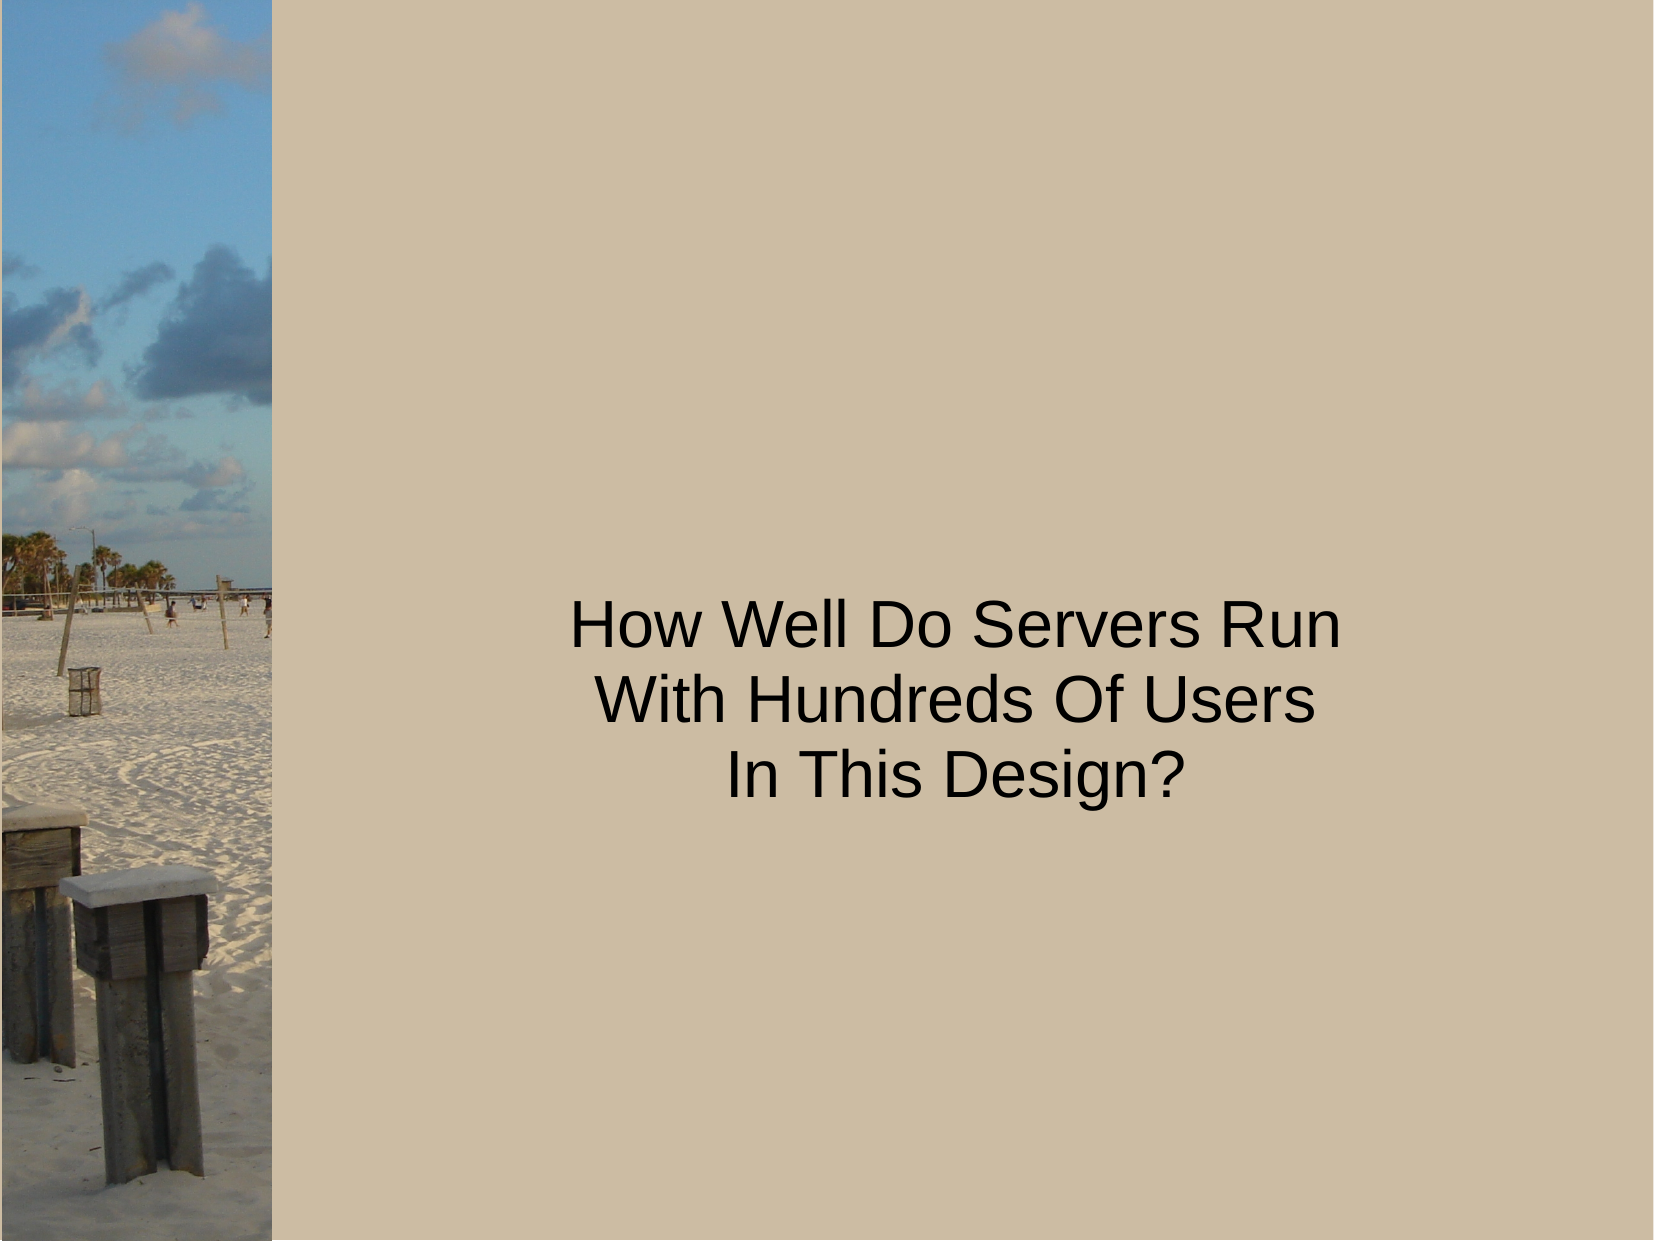

#
How Well Do Servers Run
With Hundreds Of Users
In This Design?